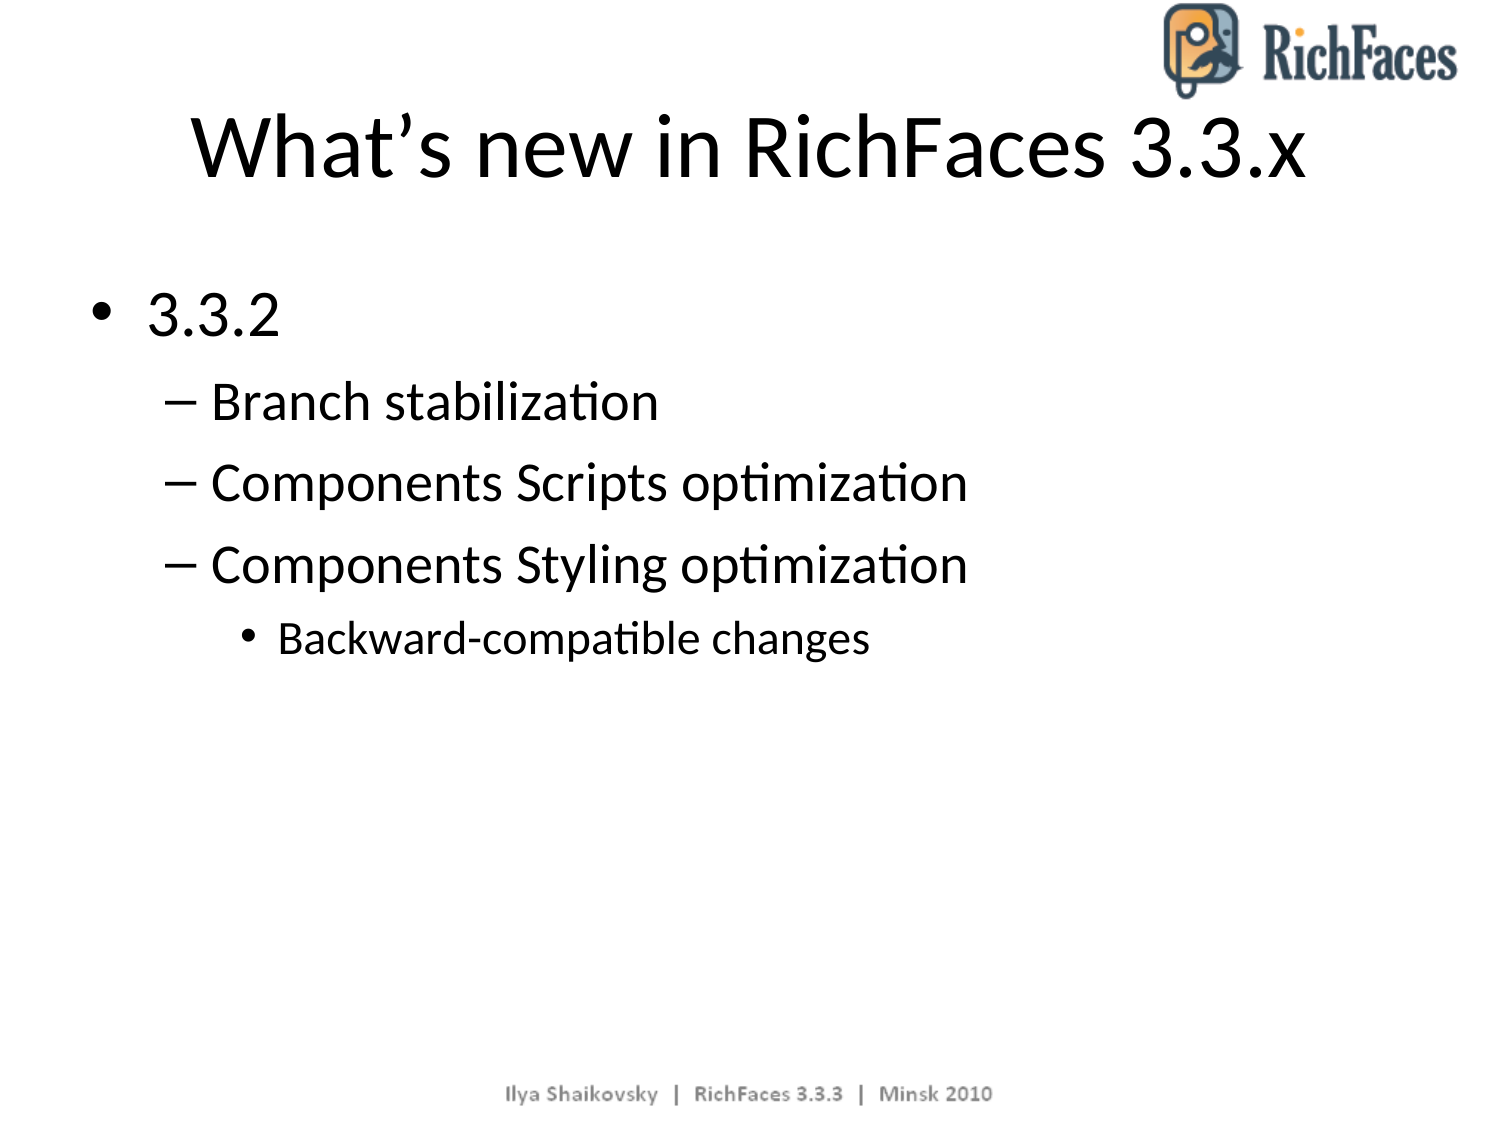

# What’s new in RichFaces 3.3.x
3.3.2
Branch stabilization
Components Scripts optimization
Components Styling optimization
Backward-compatible changes